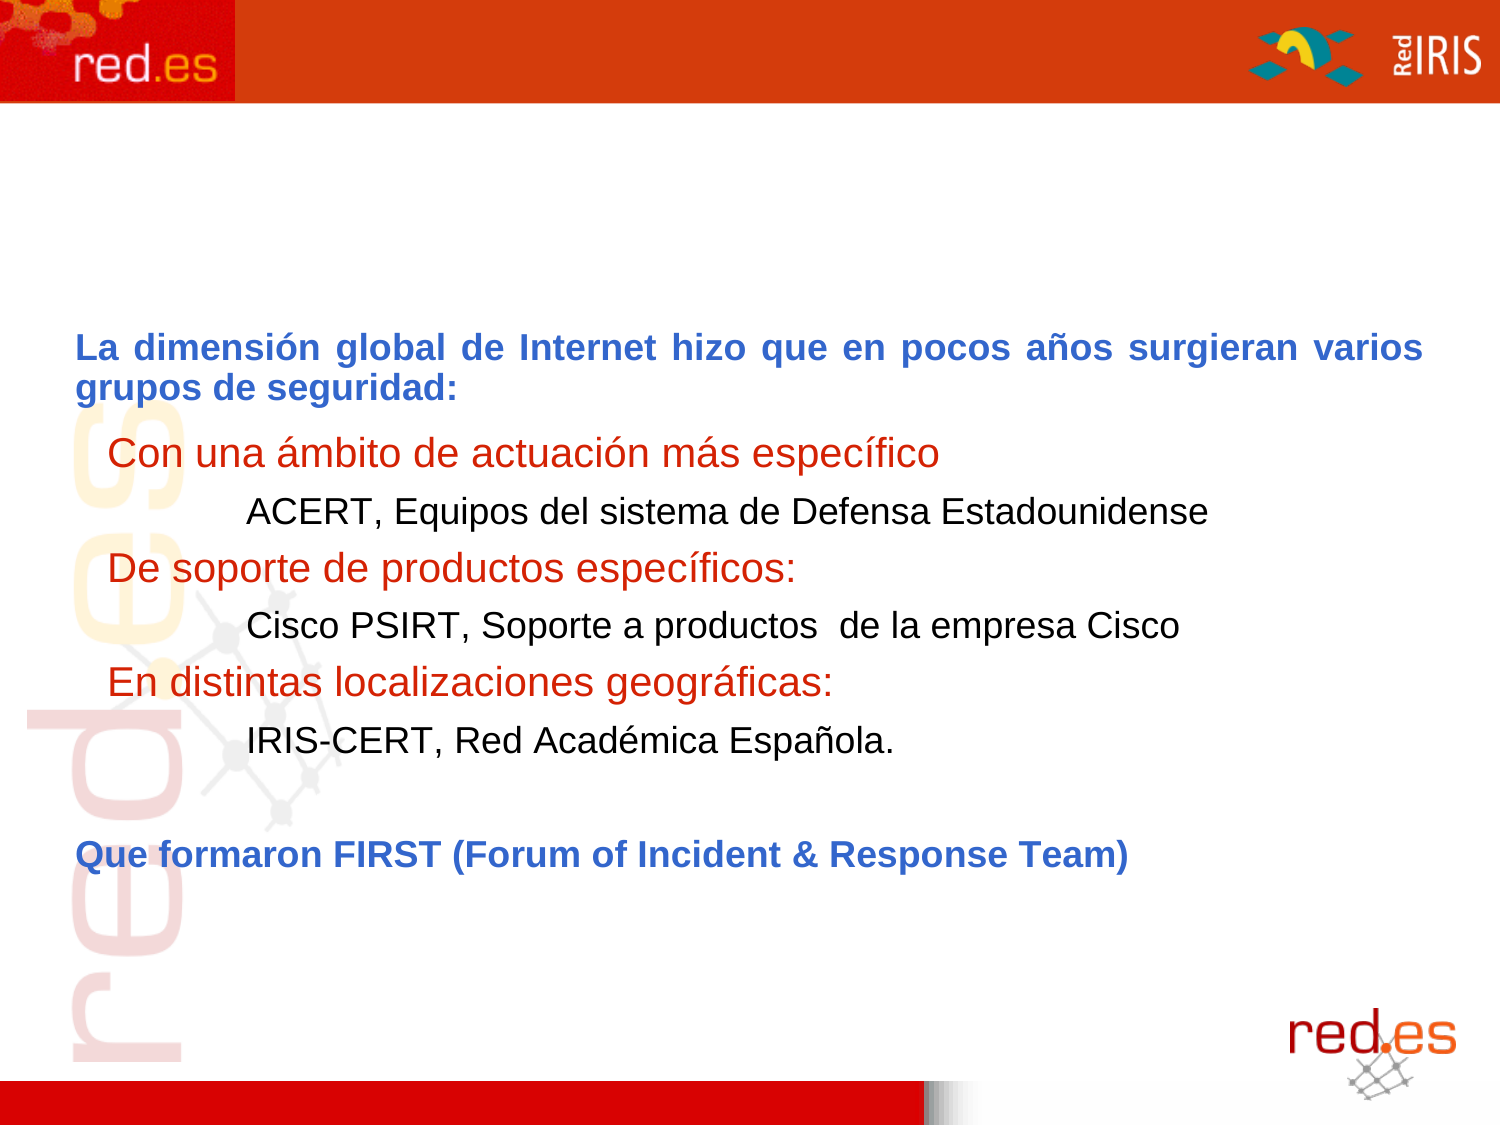

#
La dimensión global de Internet hizo que en pocos años surgieran varios grupos de seguridad:
Con una ámbito de actuación más específico
ACERT, Equipos del sistema de Defensa Estadounidense
De soporte de productos específicos:
Cisco PSIRT, Soporte a productos de la empresa Cisco
En distintas localizaciones geográficas:
IRIS-CERT, Red Académica Española.
Que formaron FIRST (Forum of Incident & Response Team)